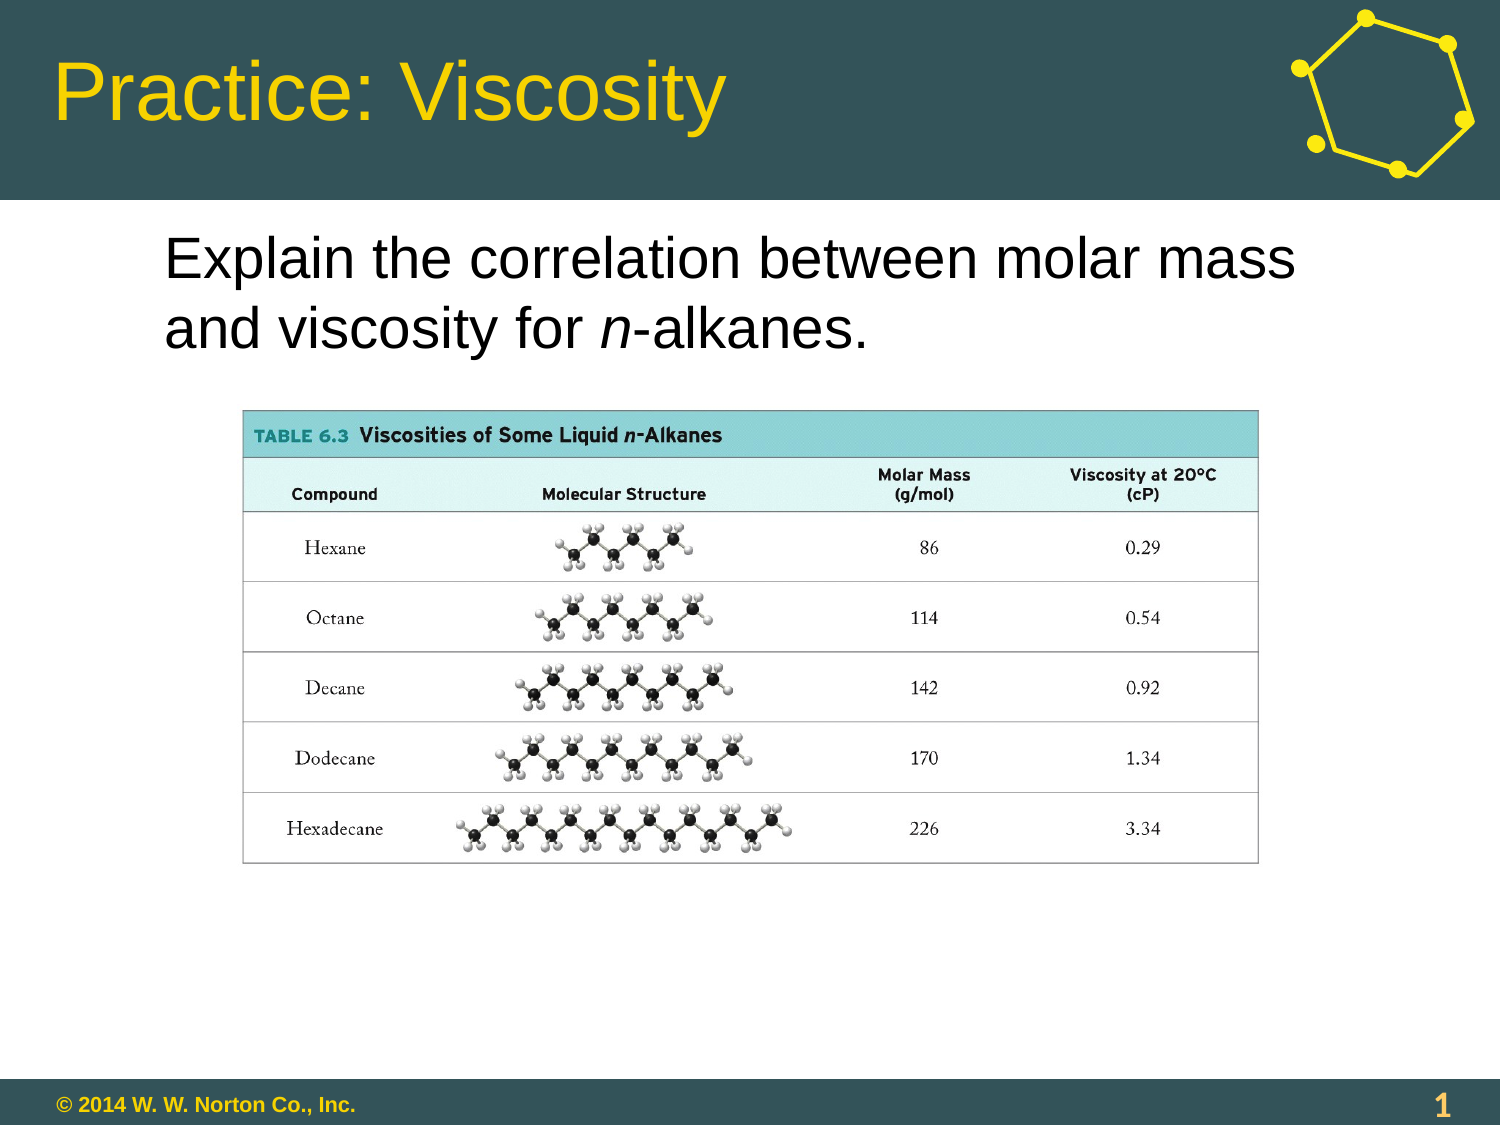

# Practice: Viscosity
Explain the correlation between molar mass and viscosity for n-alkanes.